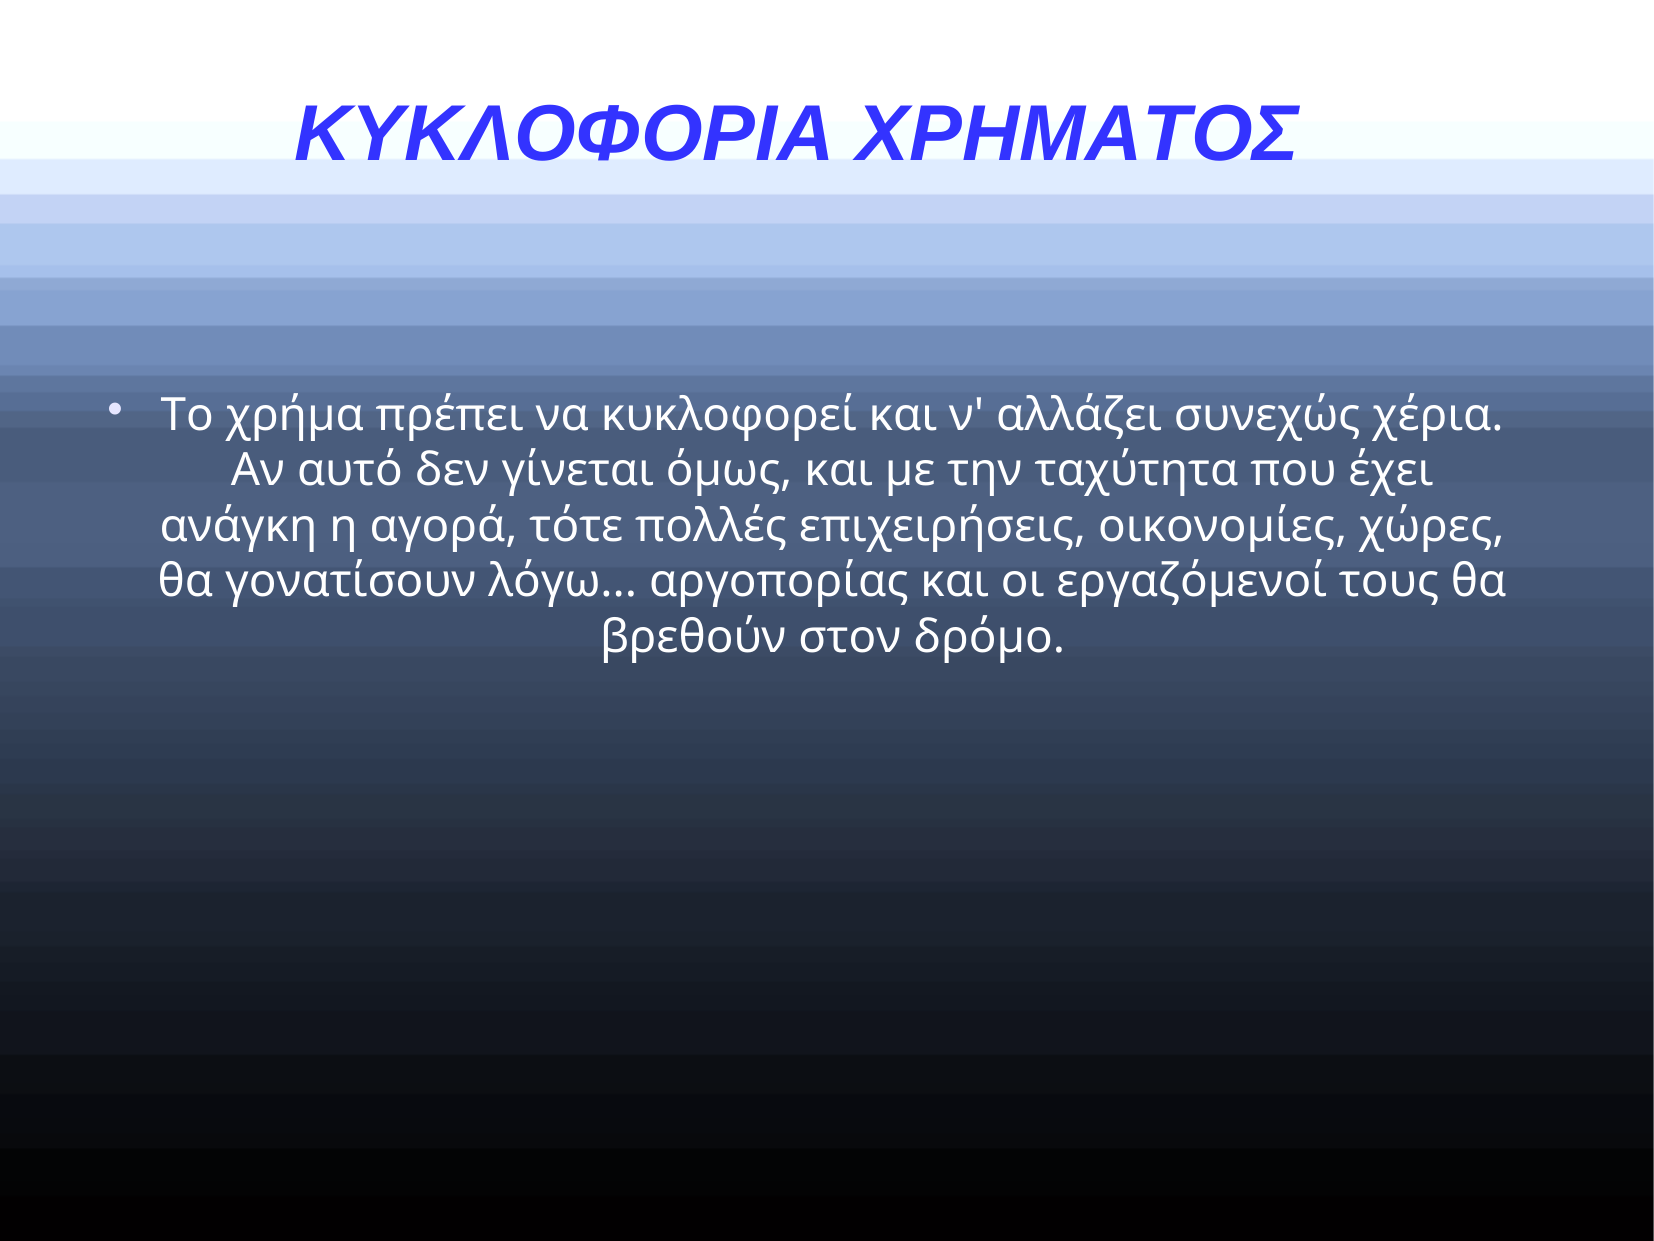

# ΚΥΚΛΟΦΟΡΙΑ ΧΡΗΜΑΤΟΣ
Το χρήμα πρέπει να κυκλοφορεί και ν' αλλάζει συνεχώς χέρια. Αν αυτό δεν γίνεται όμως, και με την ταχύτητα που έχει ανάγκη η αγορά, τότε πολλές επιχειρήσεις, οικονομίες, χώρες, θα γονατίσουν λόγω... αργοπορίας και οι εργαζόμενοί τους θα βρεθούν στον δρόμο.